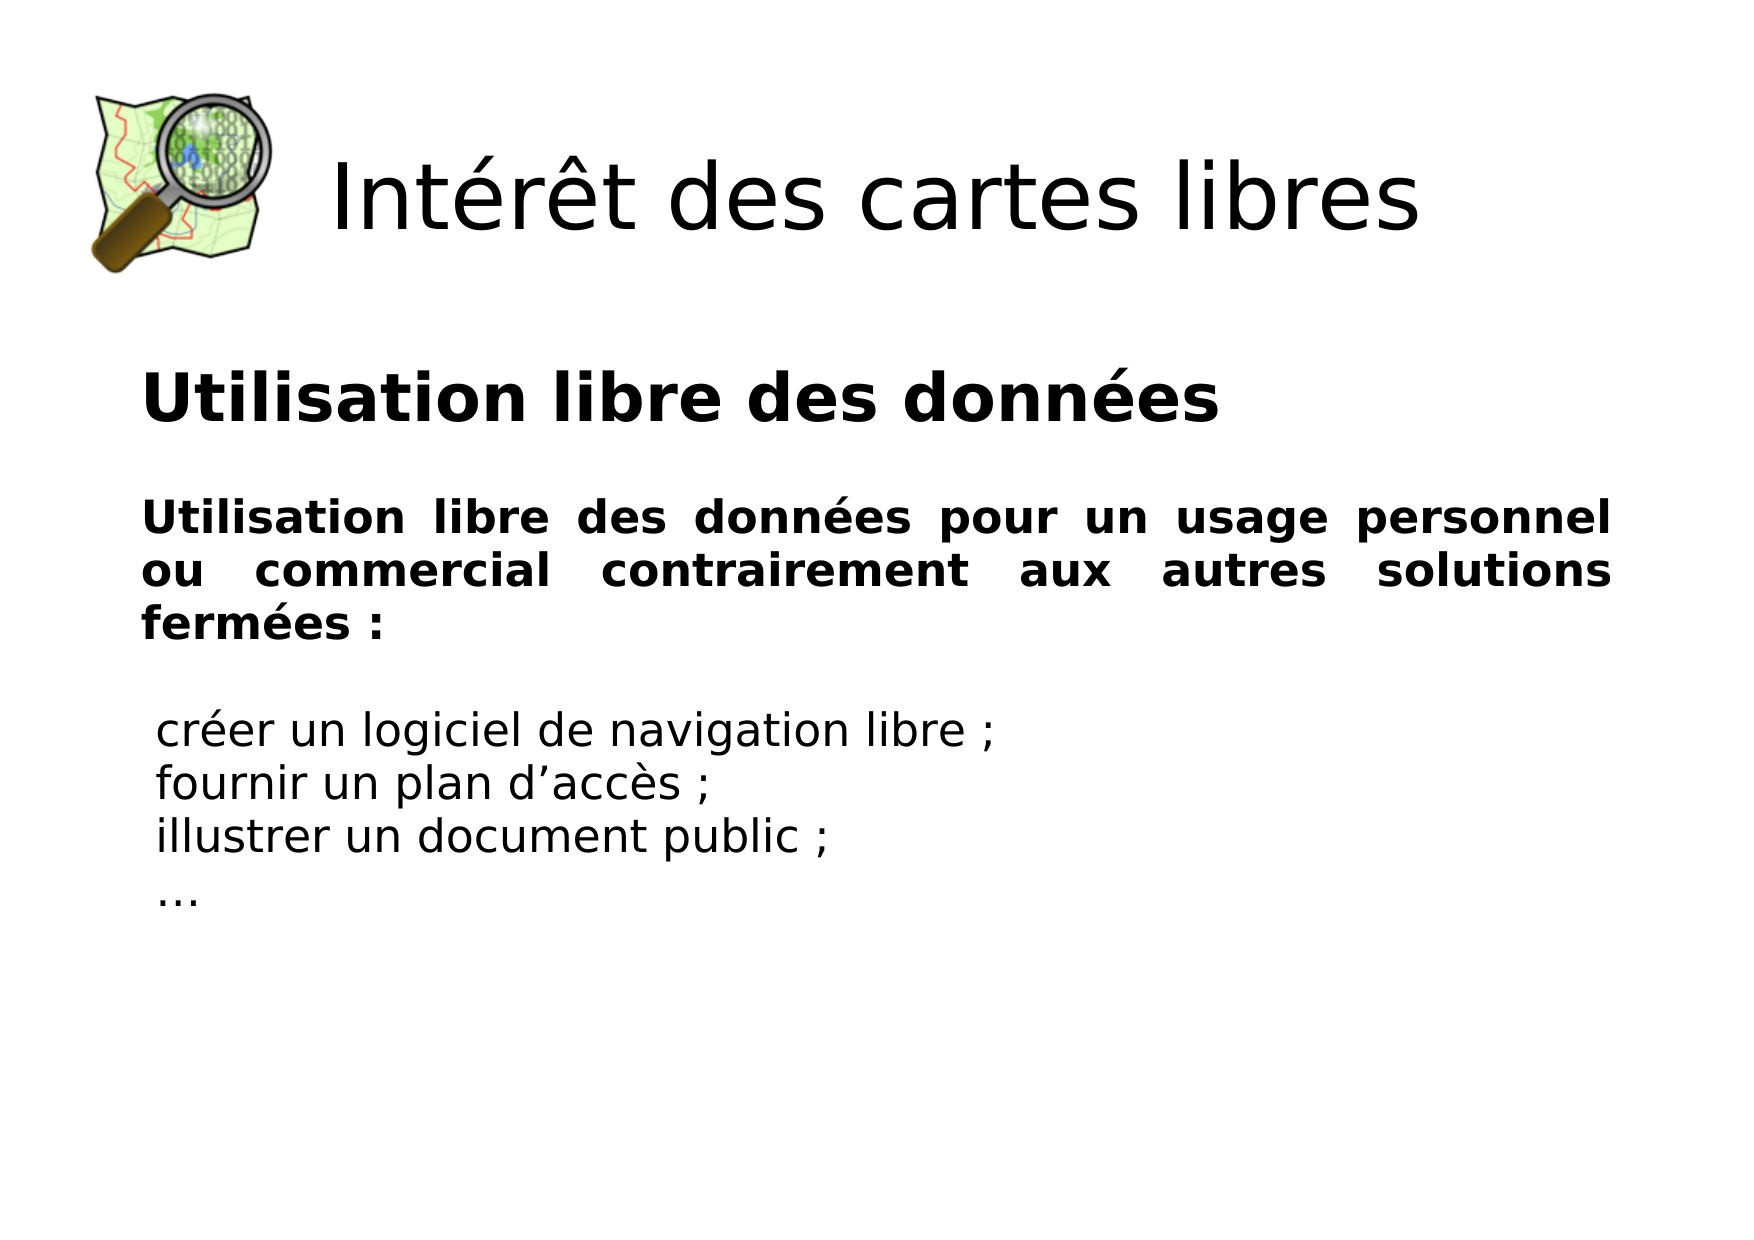

# Intérêt des cartes libres
Utilisation libre des données
Utilisation libre des données pour un usage personnel ou commercial contrairement aux autres solutions fermées :
 créer un logiciel de navigation libre ;
 fournir un plan d’accès ;
 illustrer un document public ;
 …